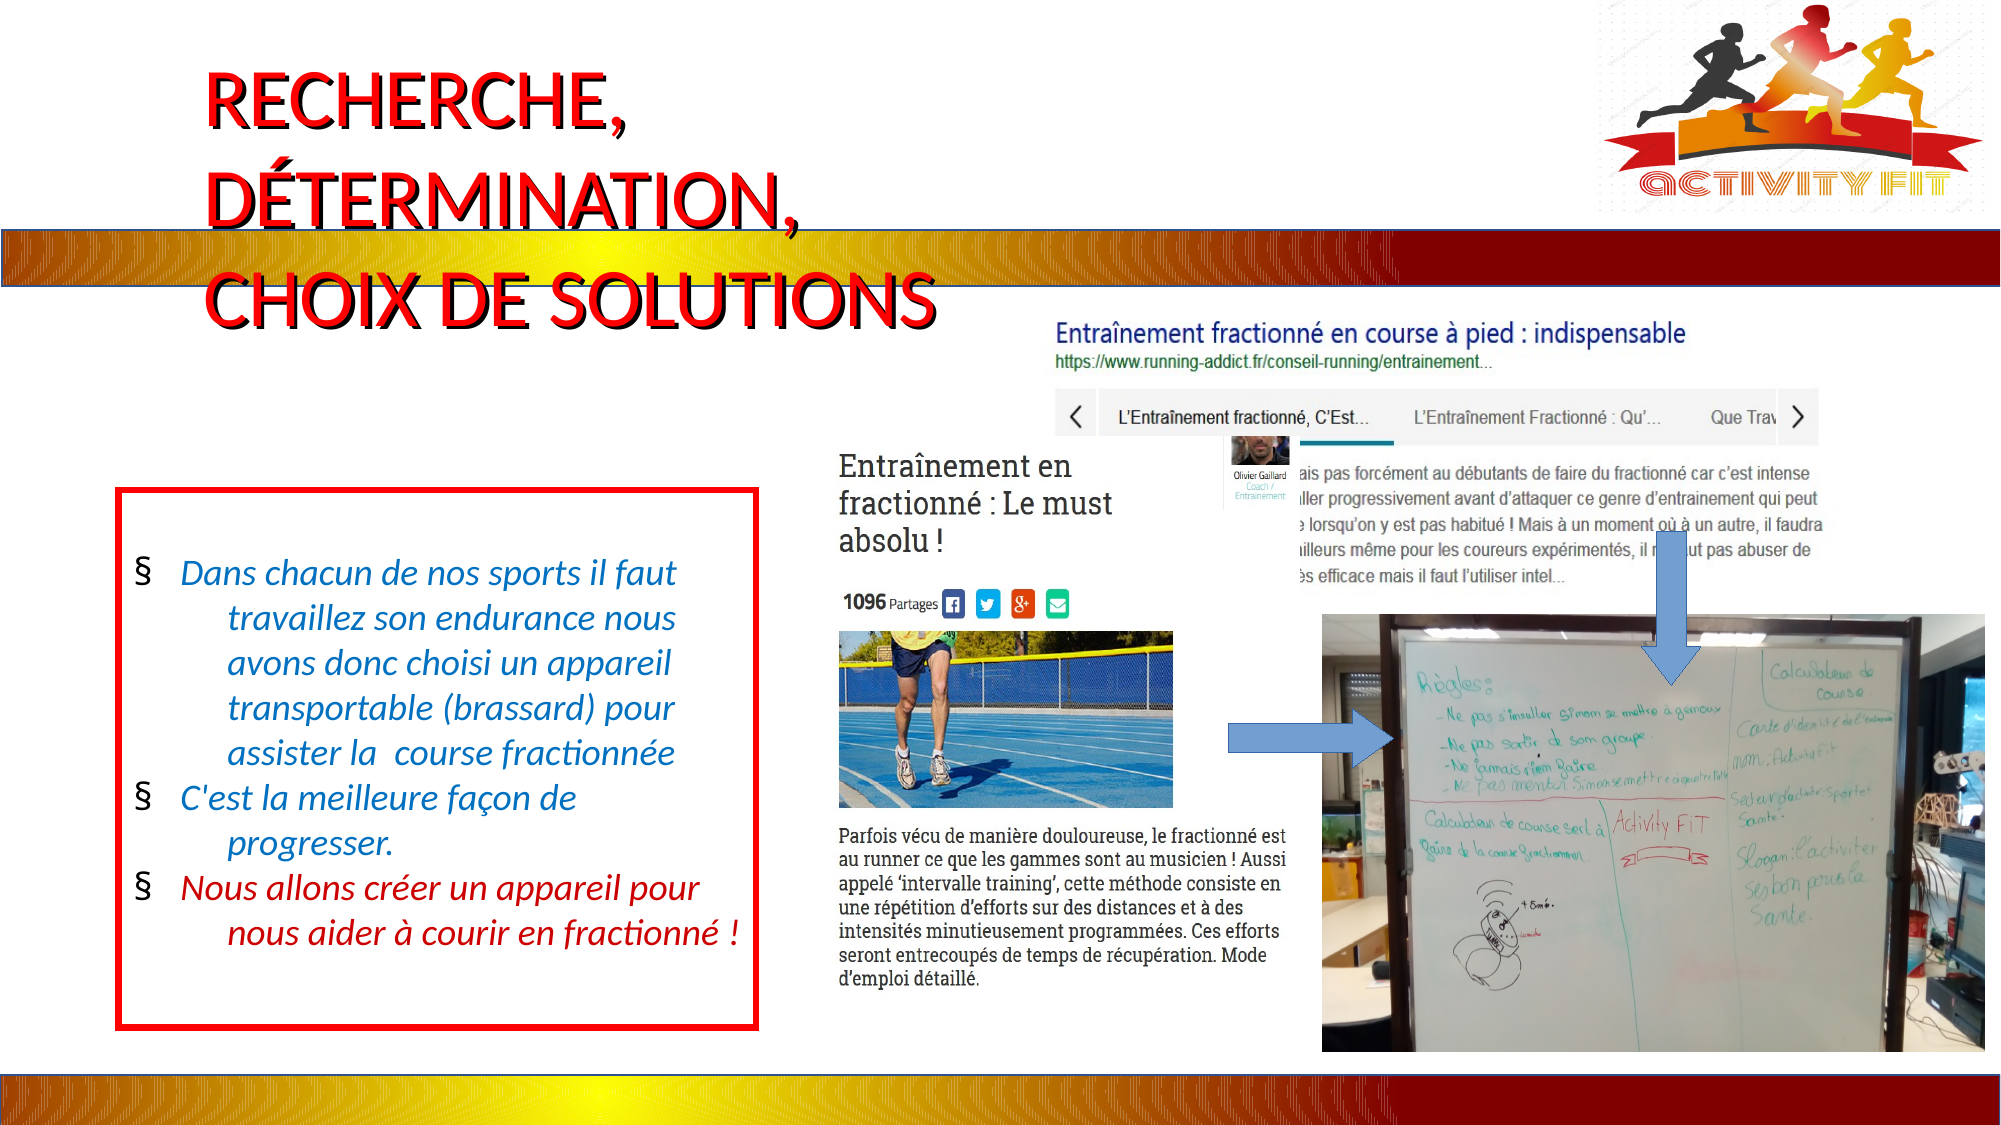

RECHERCHE,
DÉTERMINATION,
CHOIX DE SOLUTIONS
Dans chacun de nos sports il faut travaillez son endurance nous avons donc choisi un appareil transportable (brassard) pour assister la course fractionnée
C'est la meilleure façon de progresser.
Nous allons créer un appareil pour nous aider à courir en fractionné !